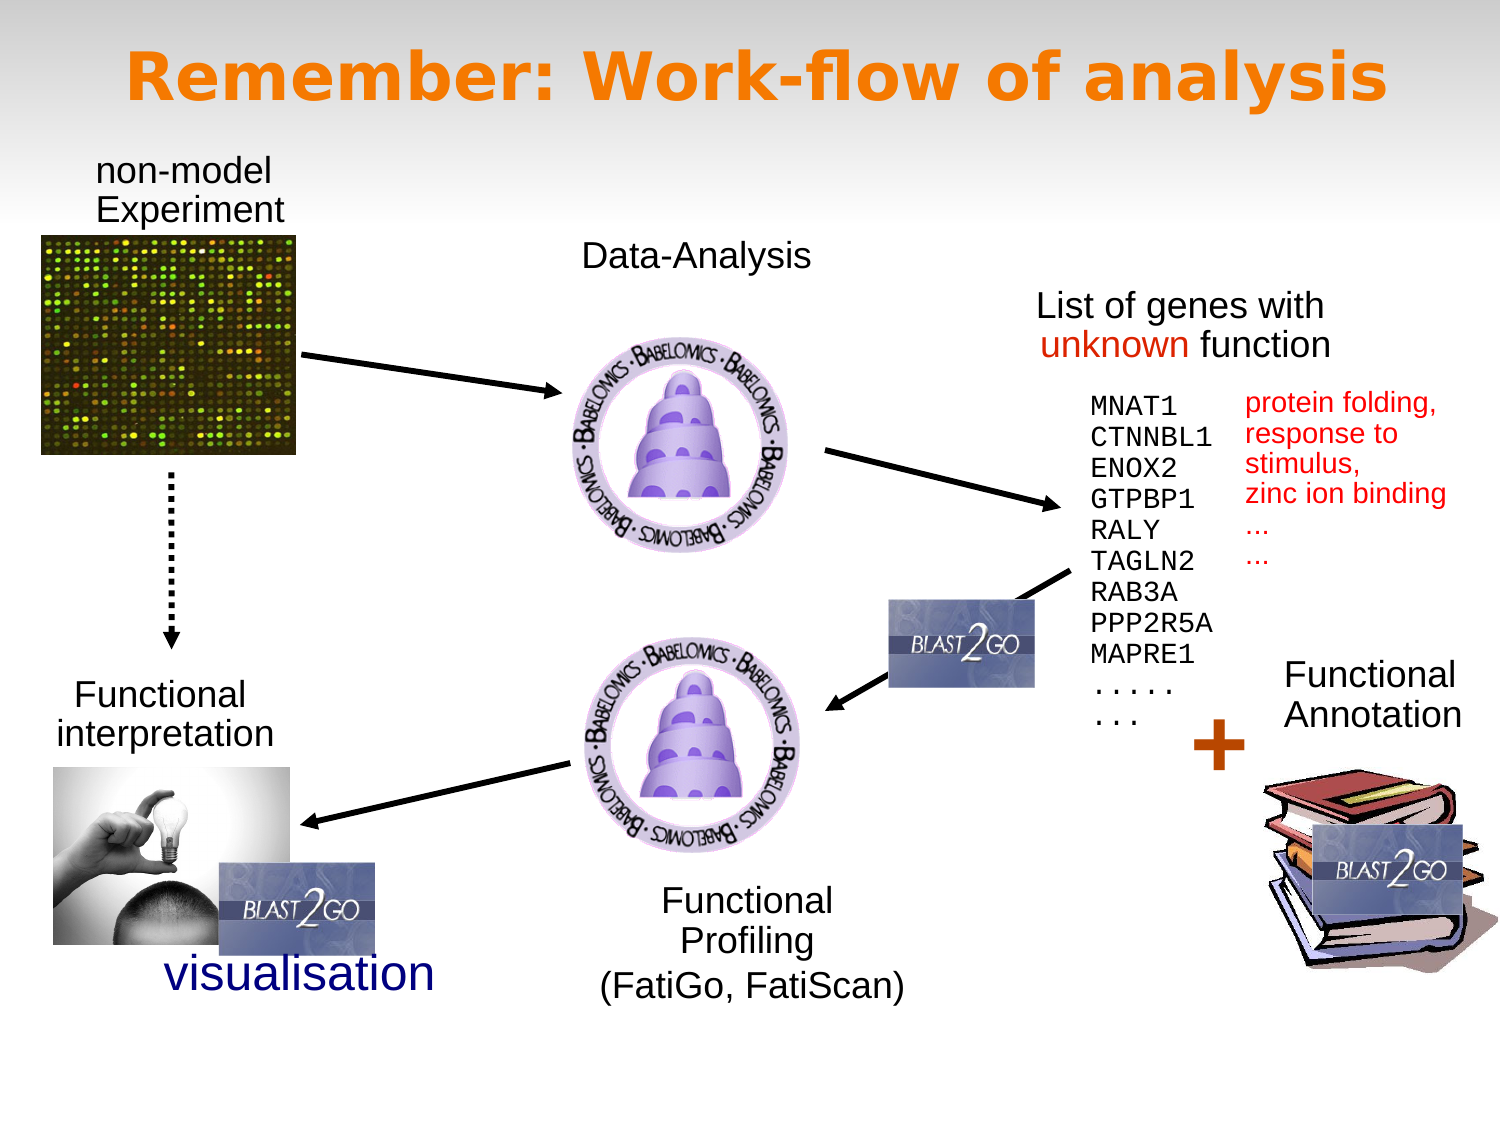

# Remember: Work-flow of analysis
non-model
Experiment
Data-Analysis
List of genes with
unknown function
protein folding,
response to
stimulus,
zinc ion binding
...
...
MNAT1
CTNNBL1
ENOX2
GTPBP1
RALY
TAGLN2
RAB3A
PPP2R5A
MAPRE1
.....
...
Functional
Annotation
Functional
interpretation
+
Functional
Profiling
(FatiGo, FatiScan)‏
visualisation